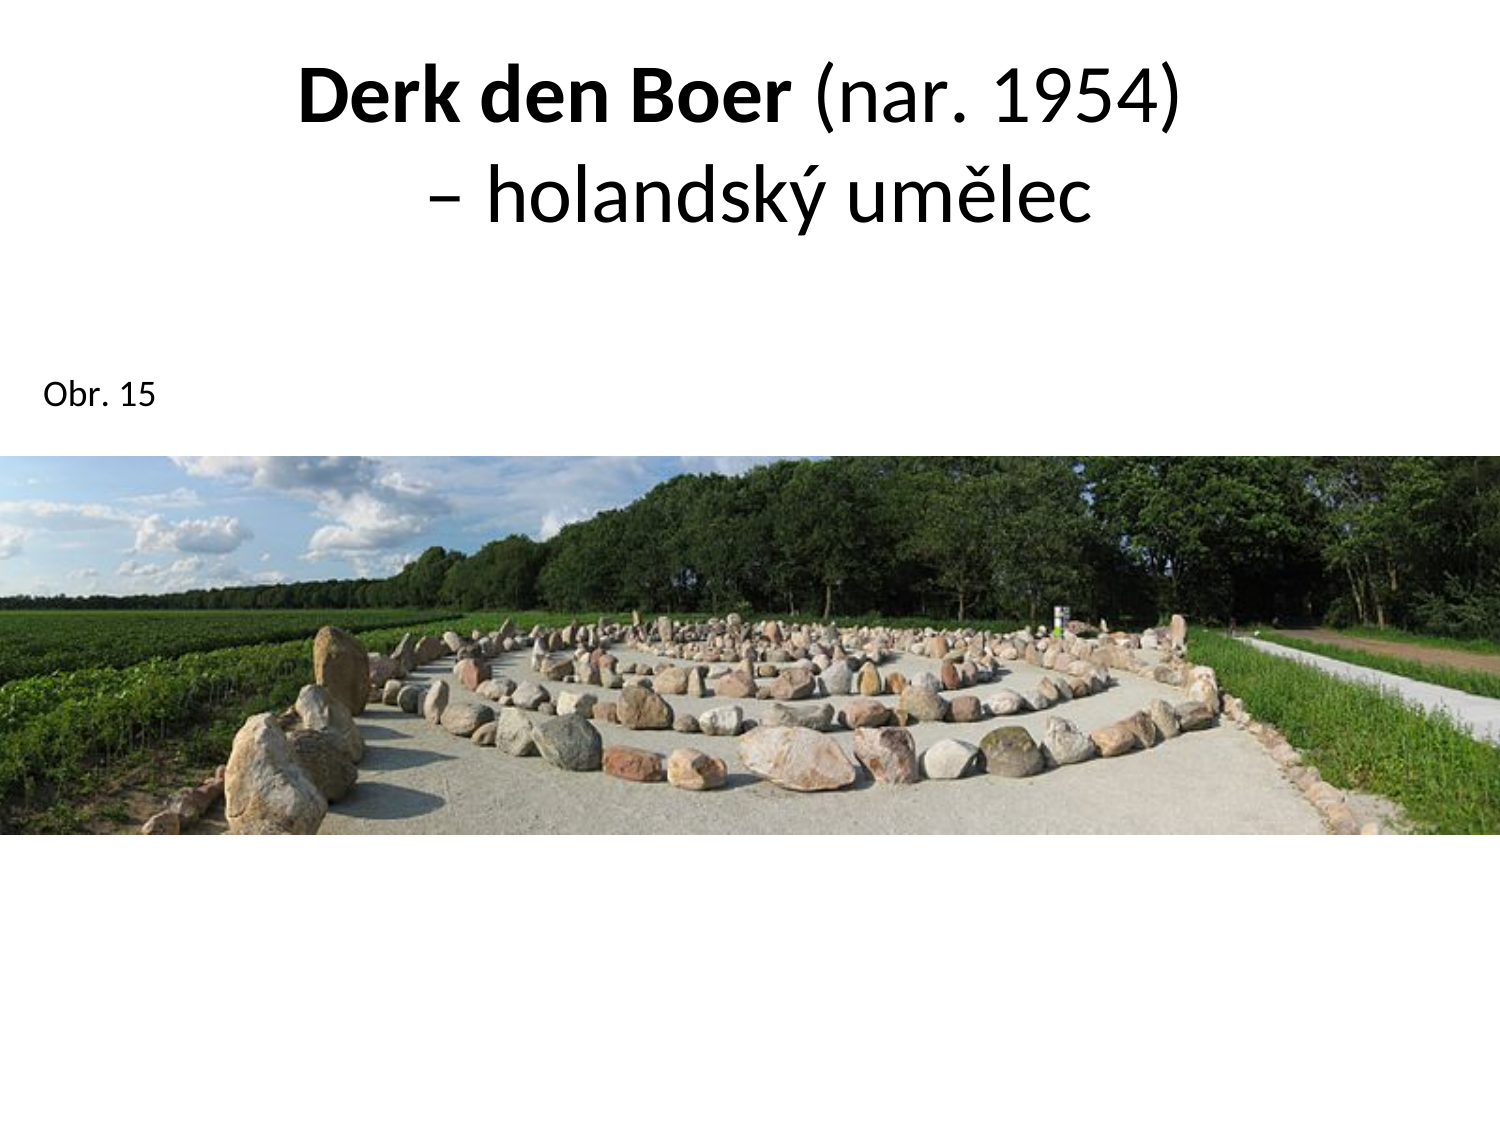

# Derk den Boer (nar. 1954) – holandský umělec
Obr. 15